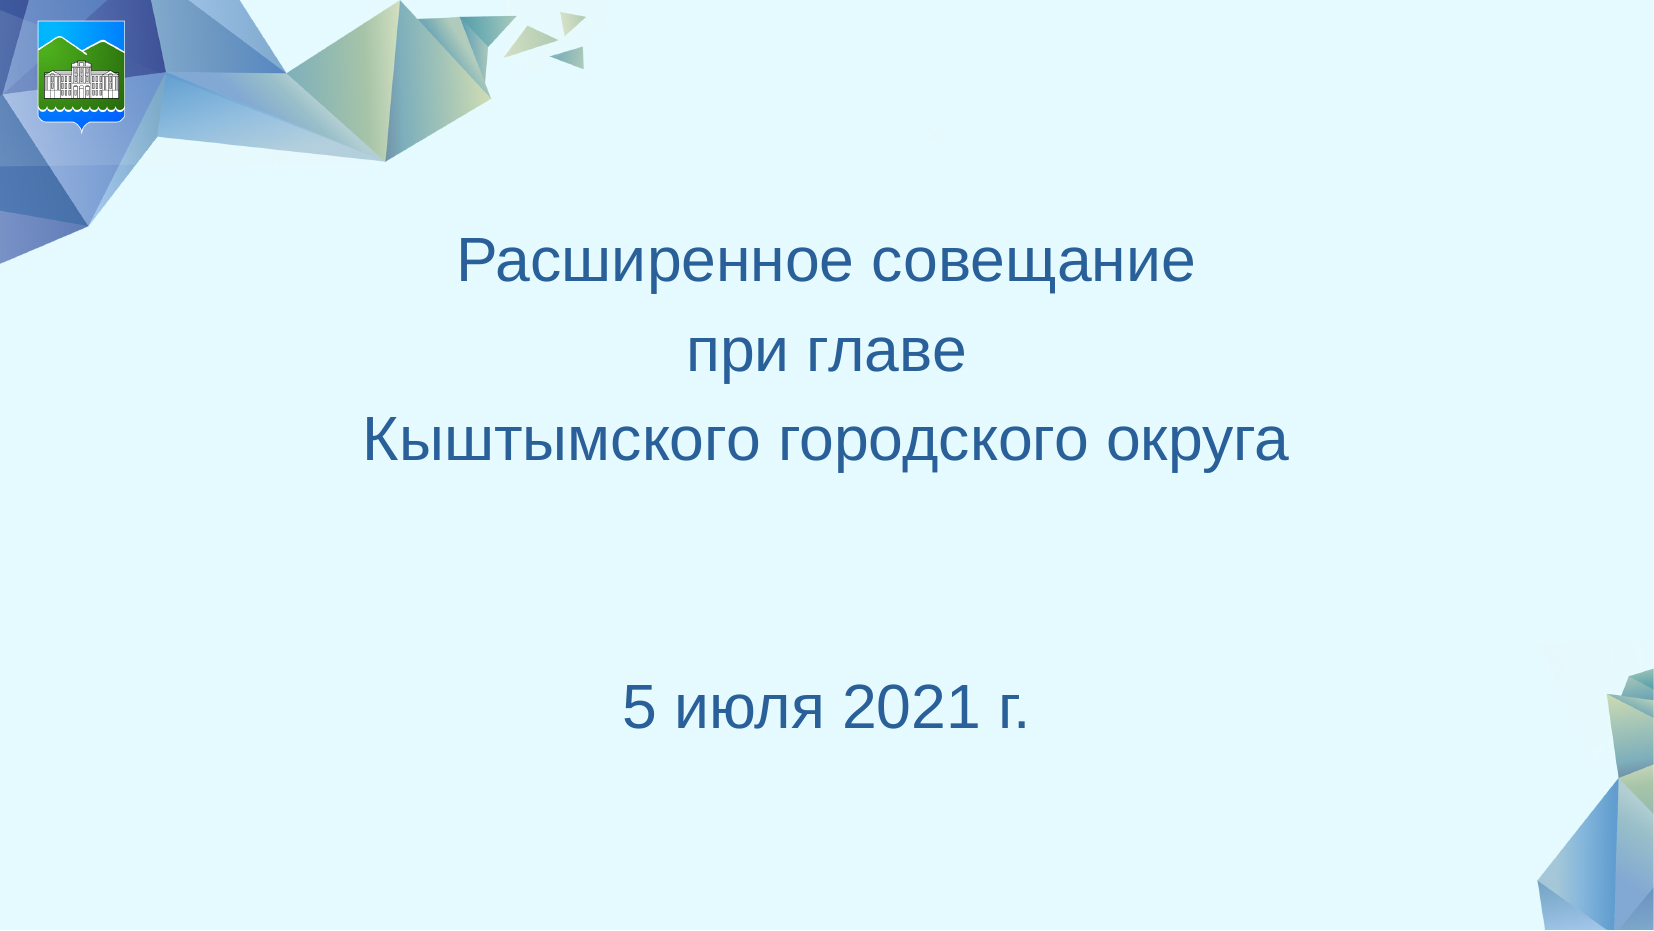

# Расширенное совещание
при главе
Кыштымского городского округа
5 июля 2021 г.